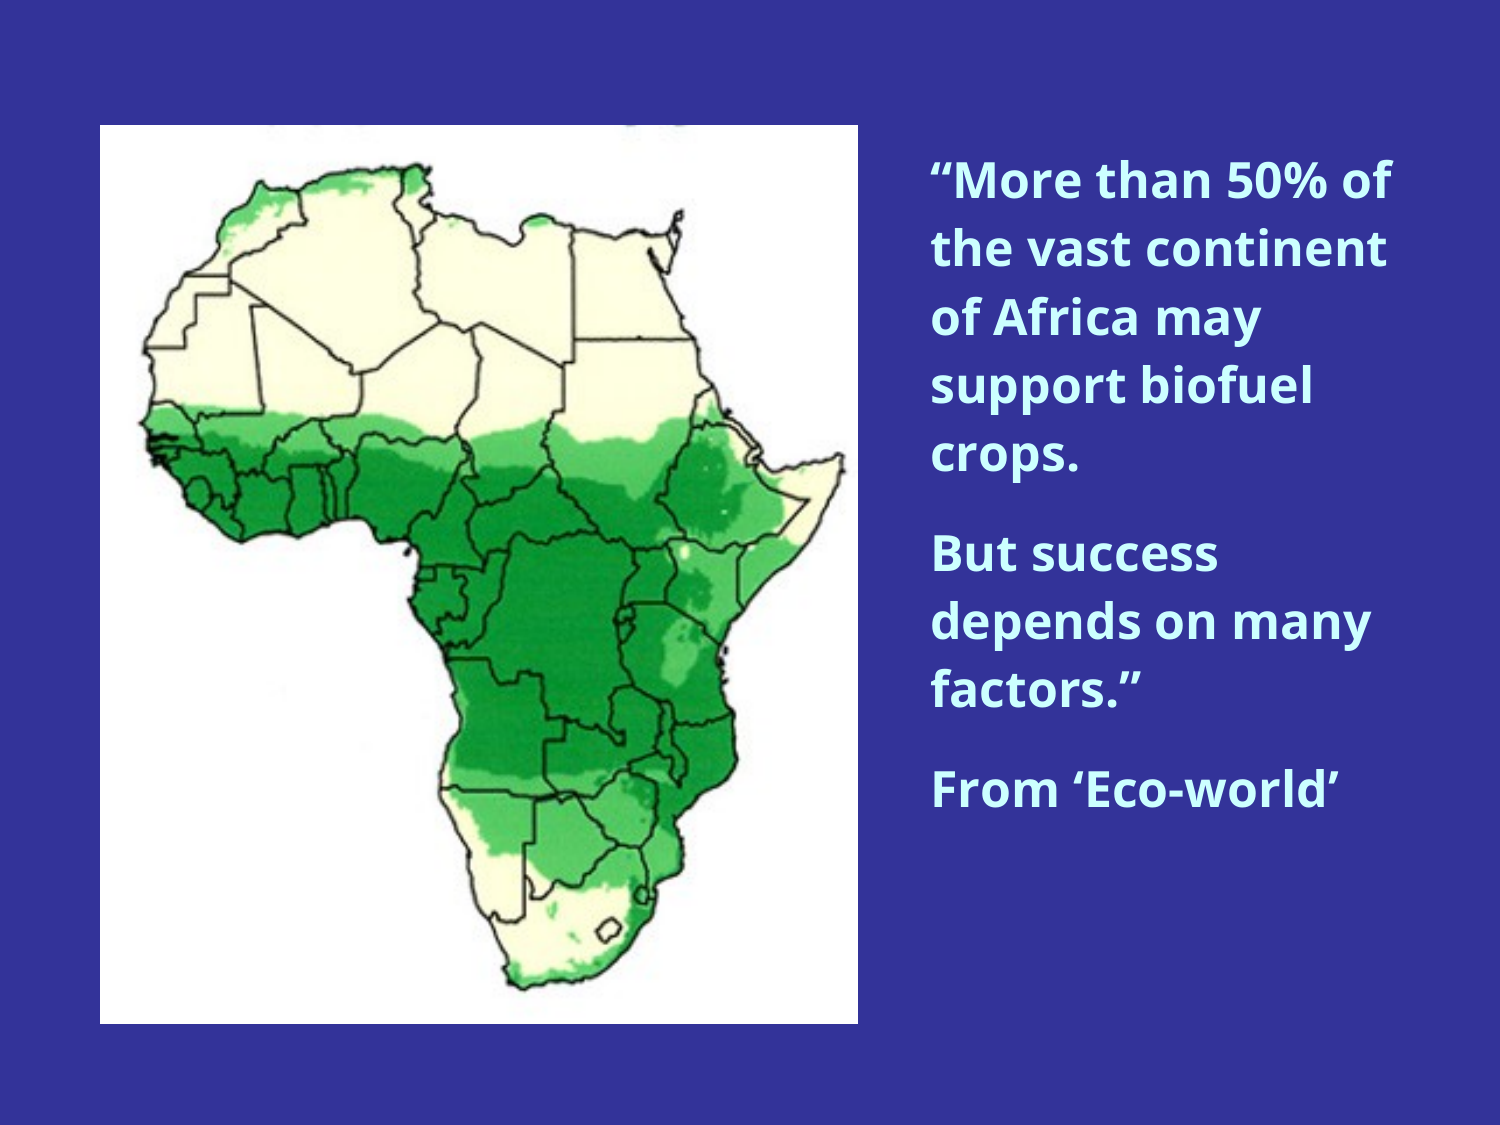

“More than 50% of the vast continent
of Africa may support biofuel crops.
But success depends on many factors.”
From ‘Eco-world’